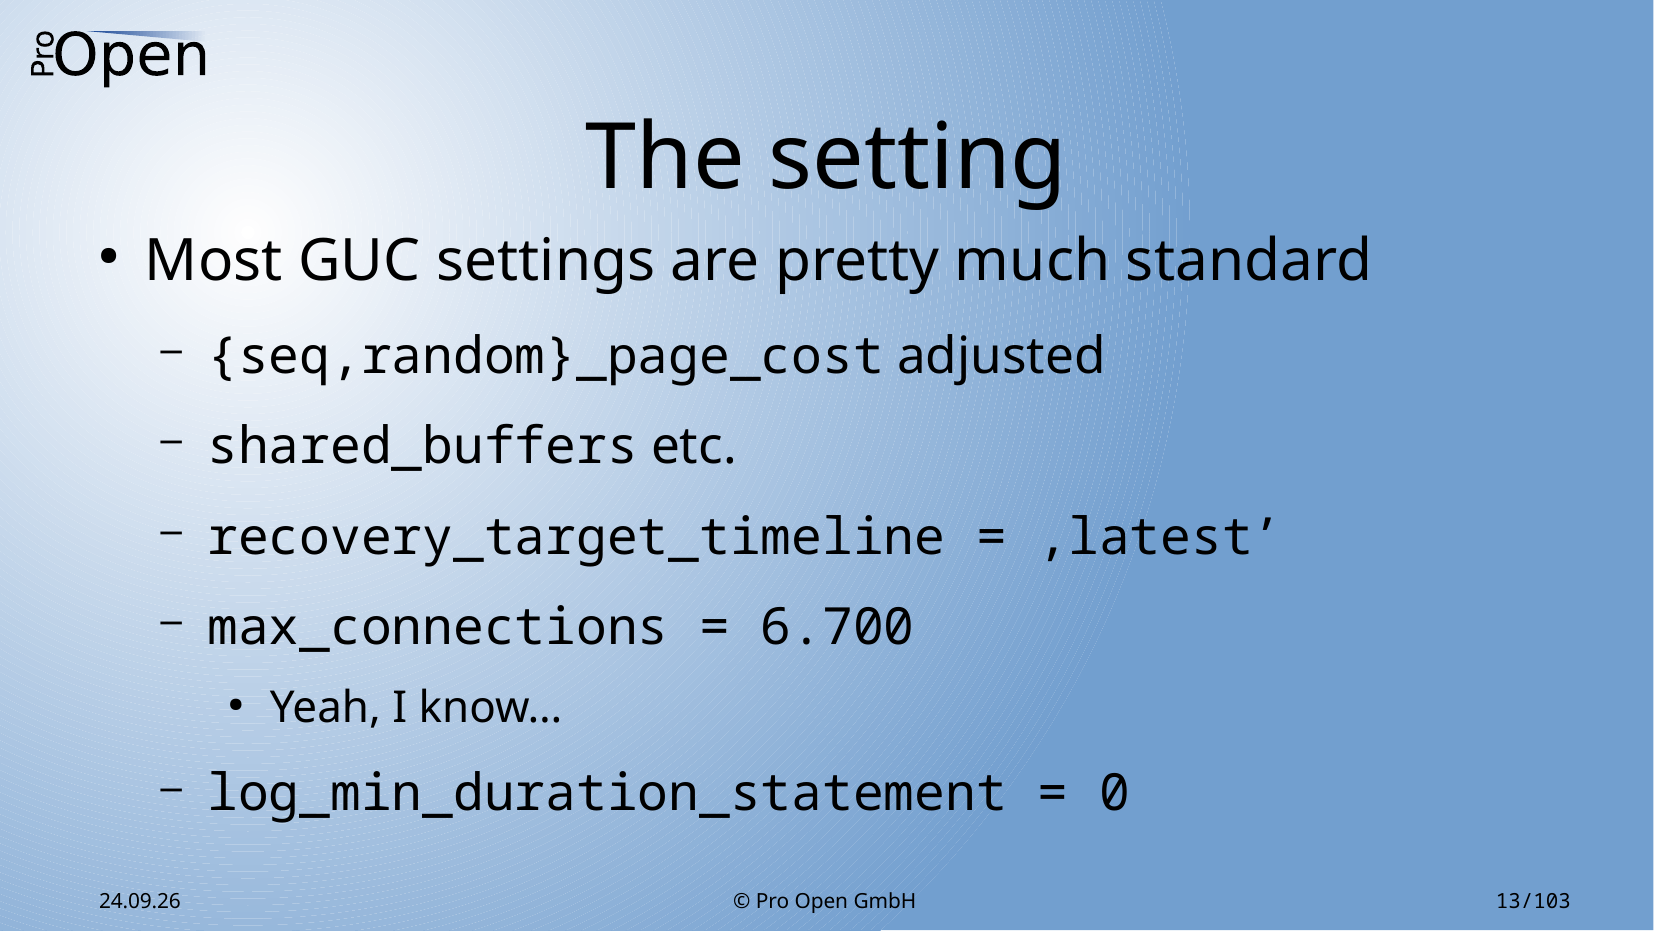

# The setting
Most GUC settings are pretty much standard
{seq,random}_page_cost adjusted
shared_buffers etc.
recovery_target_timeline = ‚latest’
max_connections = 6.700
Yeah, I know…
log_min_duration_statement = 0
© Pro Open GmbH
13